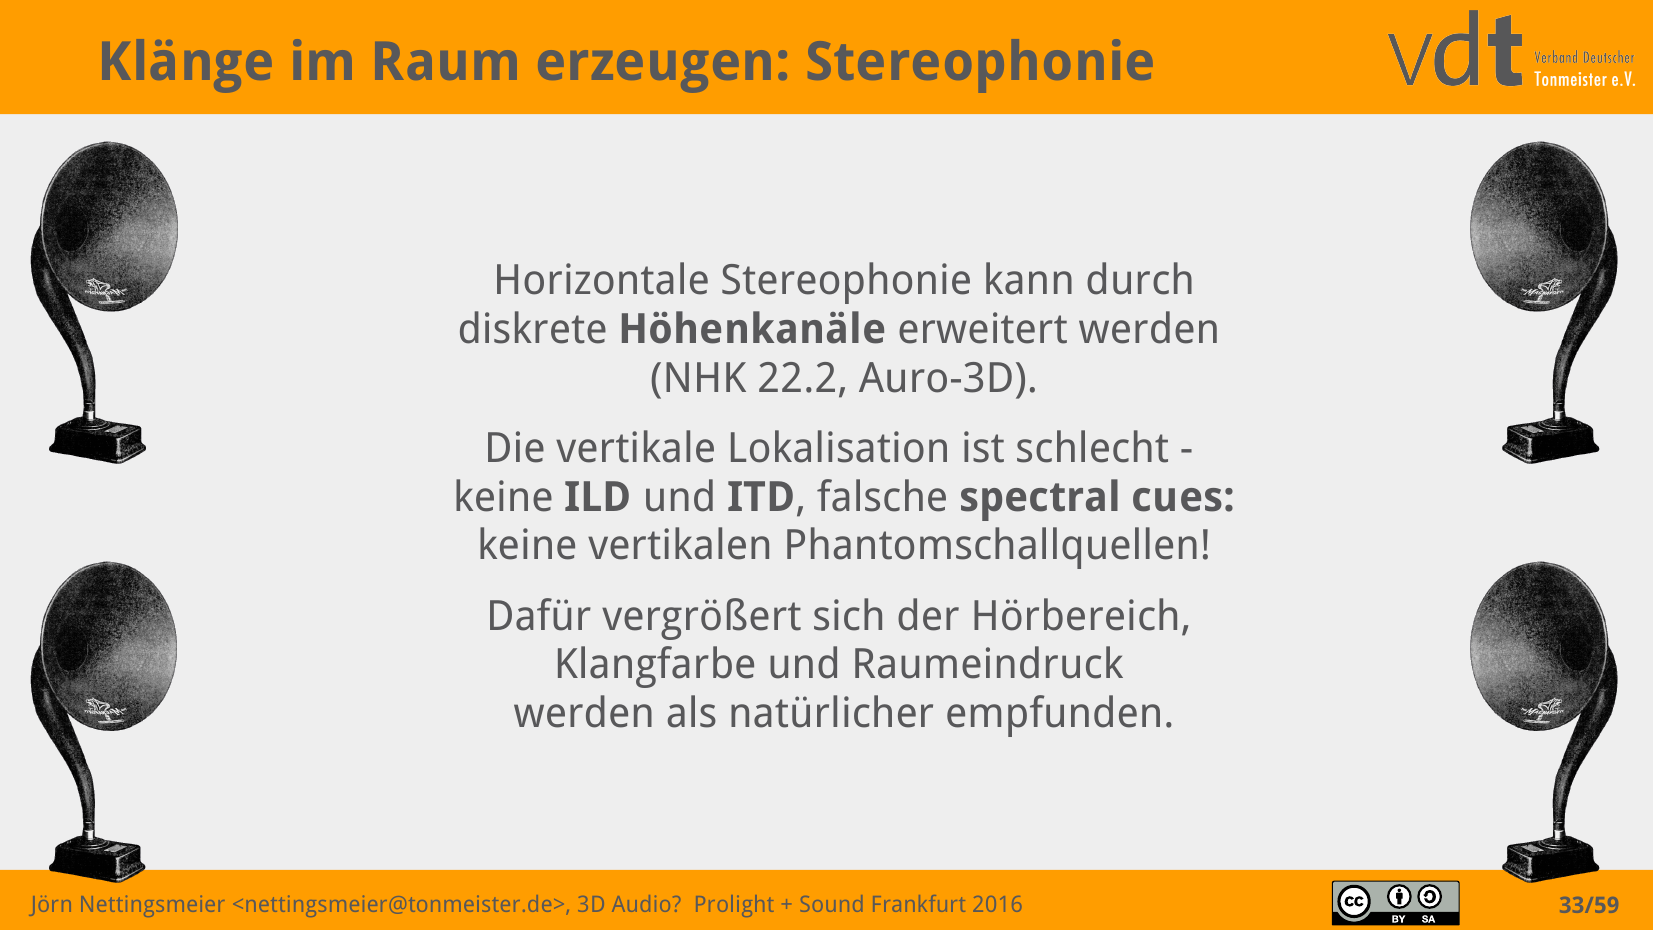

Klänge im Raum erzeugen: Stereophonie
# Horizontale Stereophonie kann durch diskrete Höhenkanäle erweitert werden (NHK 22.2, Auro-3D).
Die vertikale Lokalisation ist schlecht -
keine ILD und ITD, falsche spectral cues:
keine vertikalen Phantomschallquellen!
Dafür vergrößert sich der Hörbereich,
Klangfarbe und Raumeindruck
werden als natürlicher empfunden.